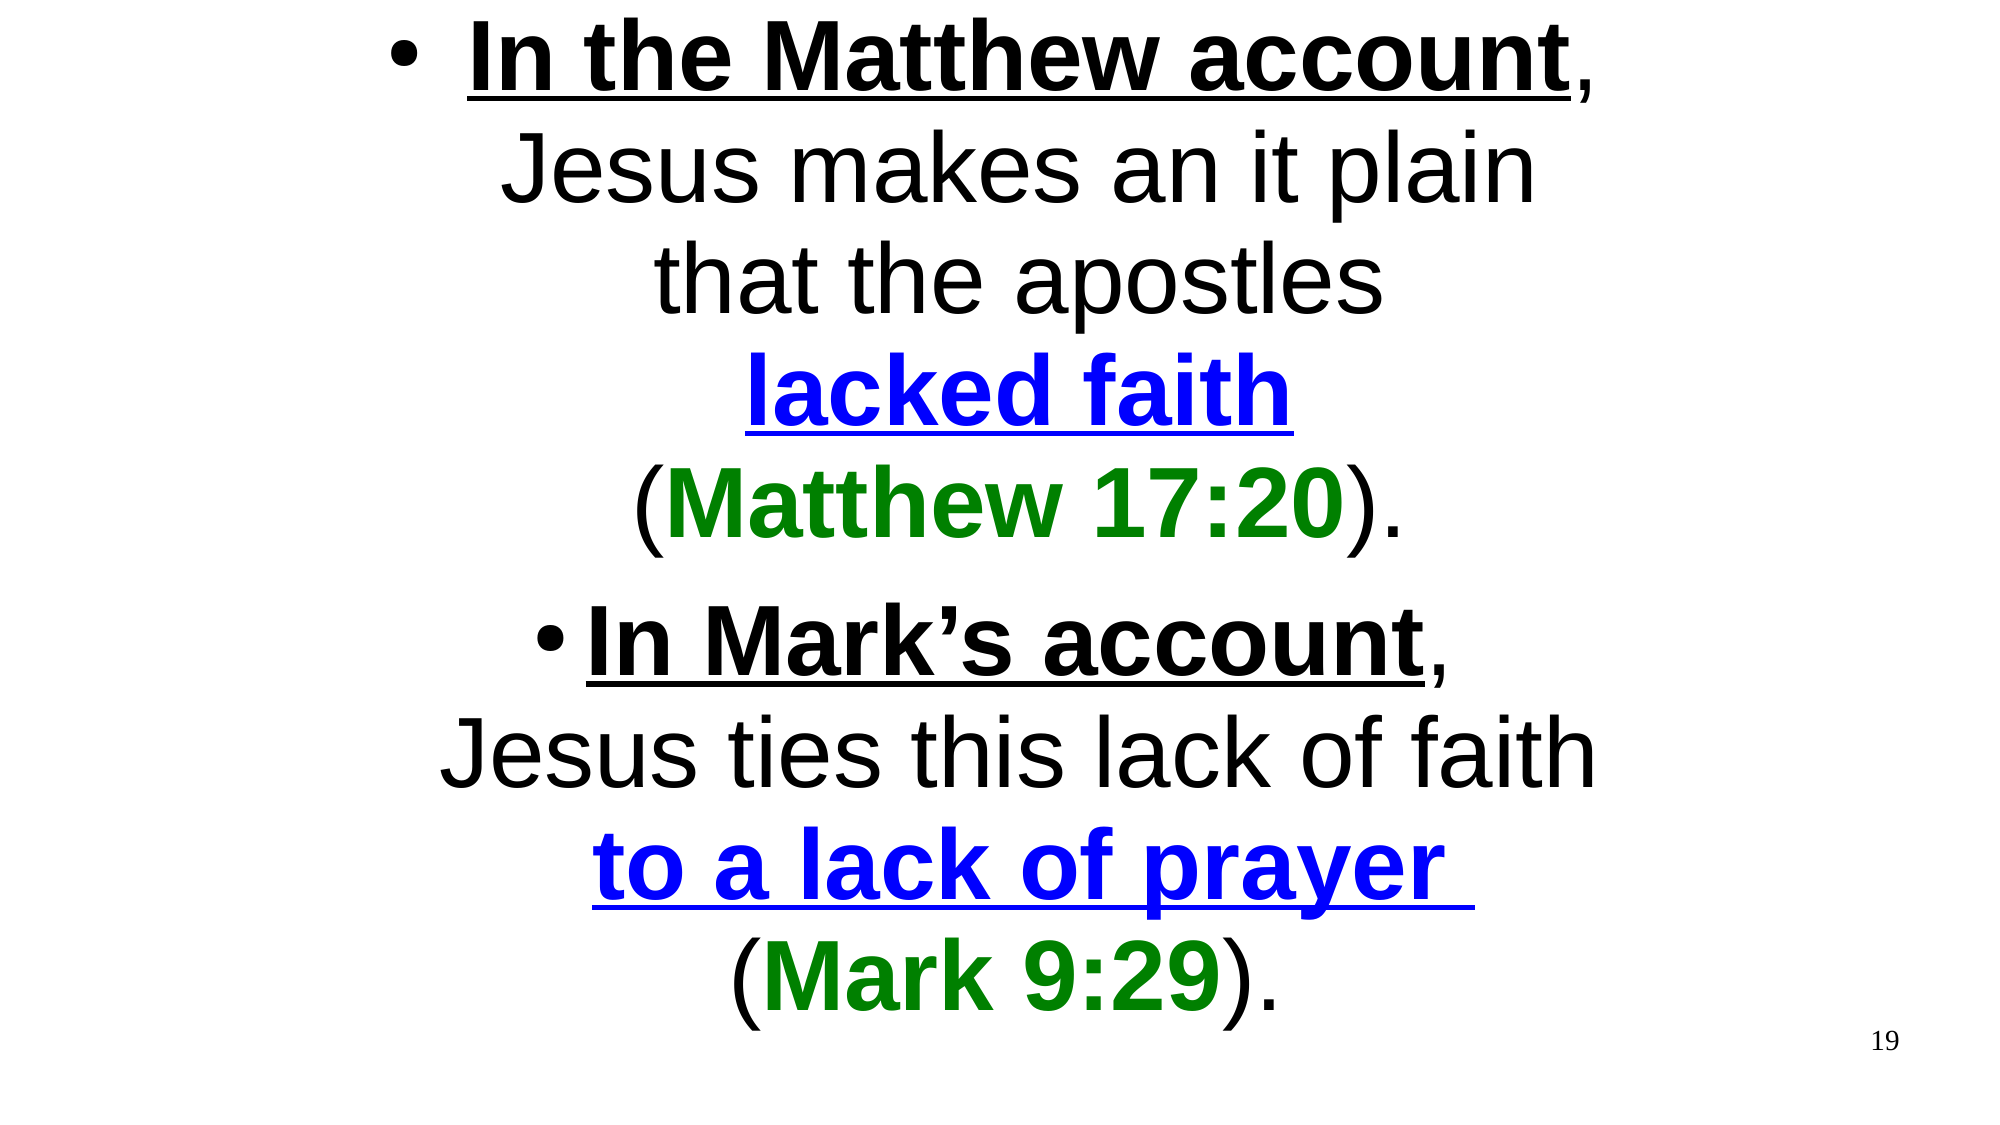

# In the Matthew account, Jesus makes an it plain that the apostles lacked faith (Matthew 17:20).
In Mark’s account,
Jesus ties this lack of faith
to a lack of prayer
(Mark 9:29).
19